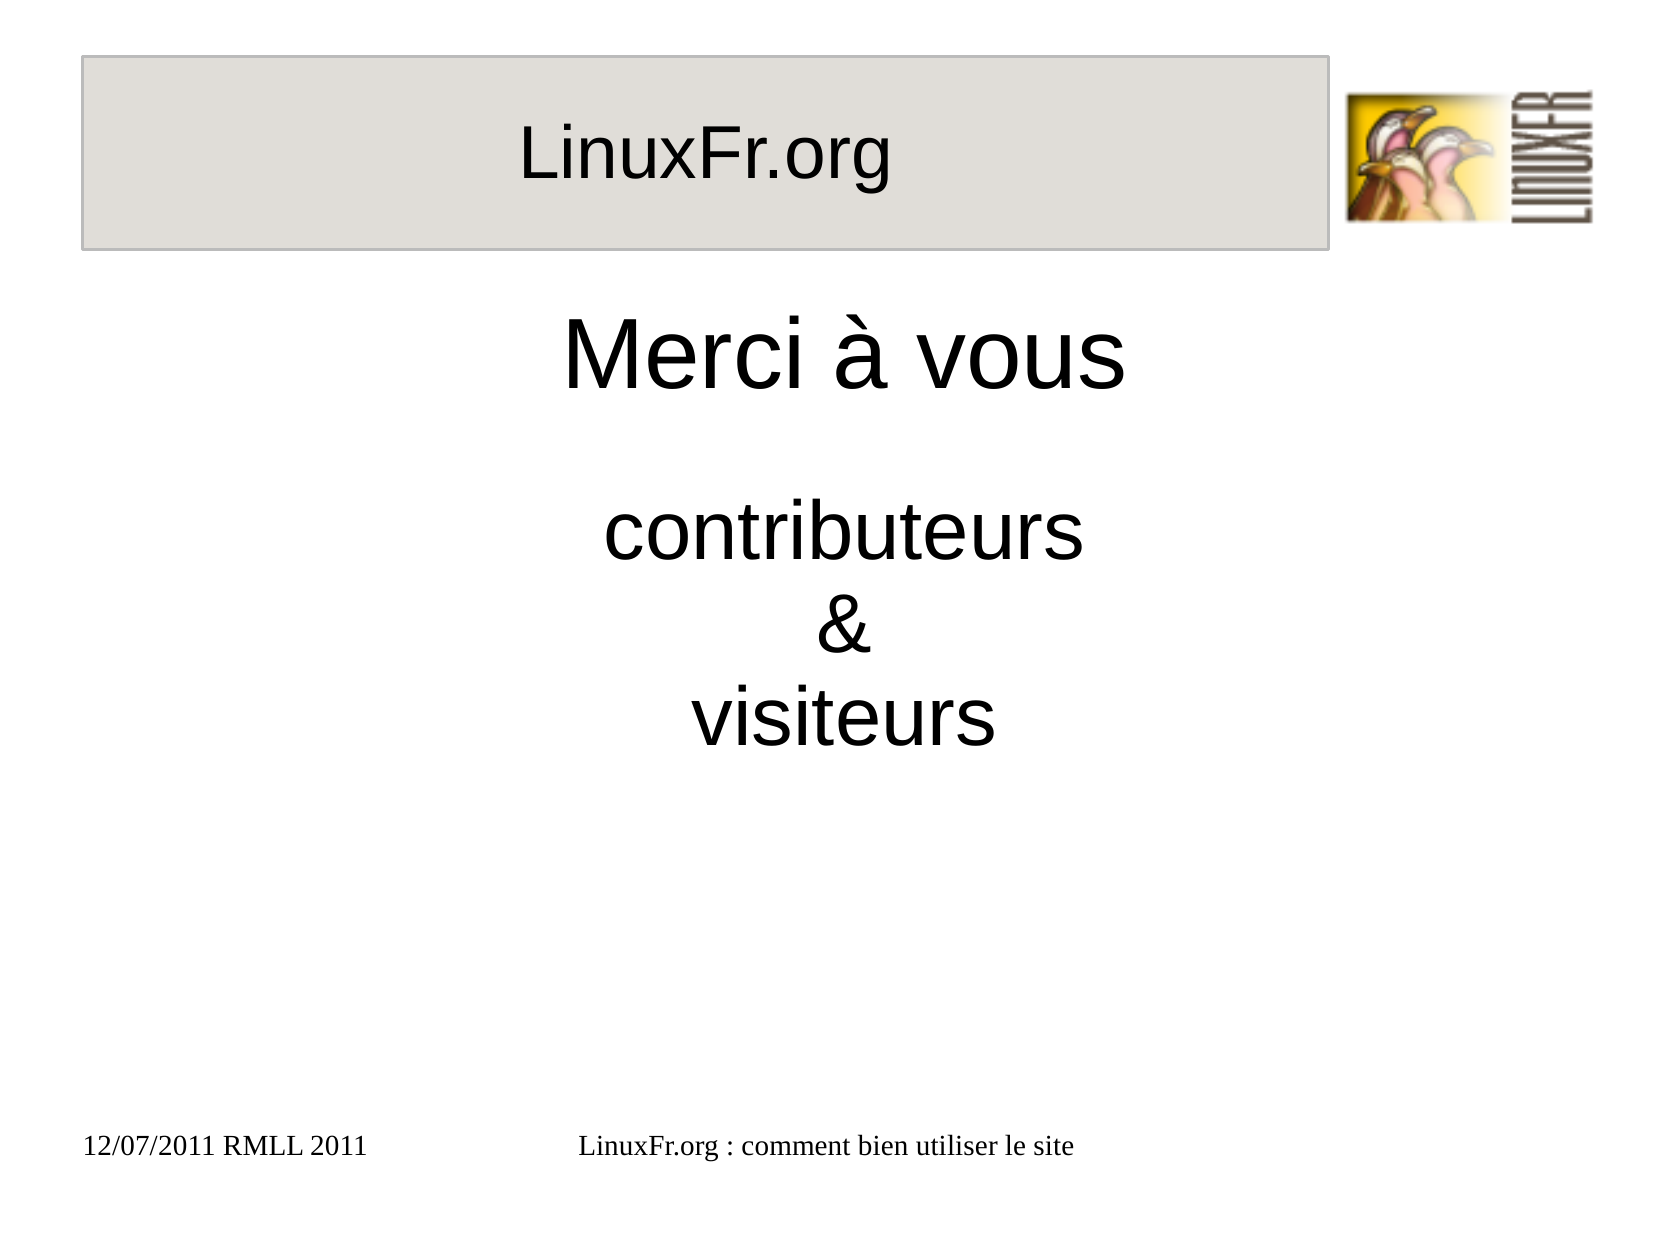

# LinuxFr.org
Merci à vous
contributeurs
&
visiteurs